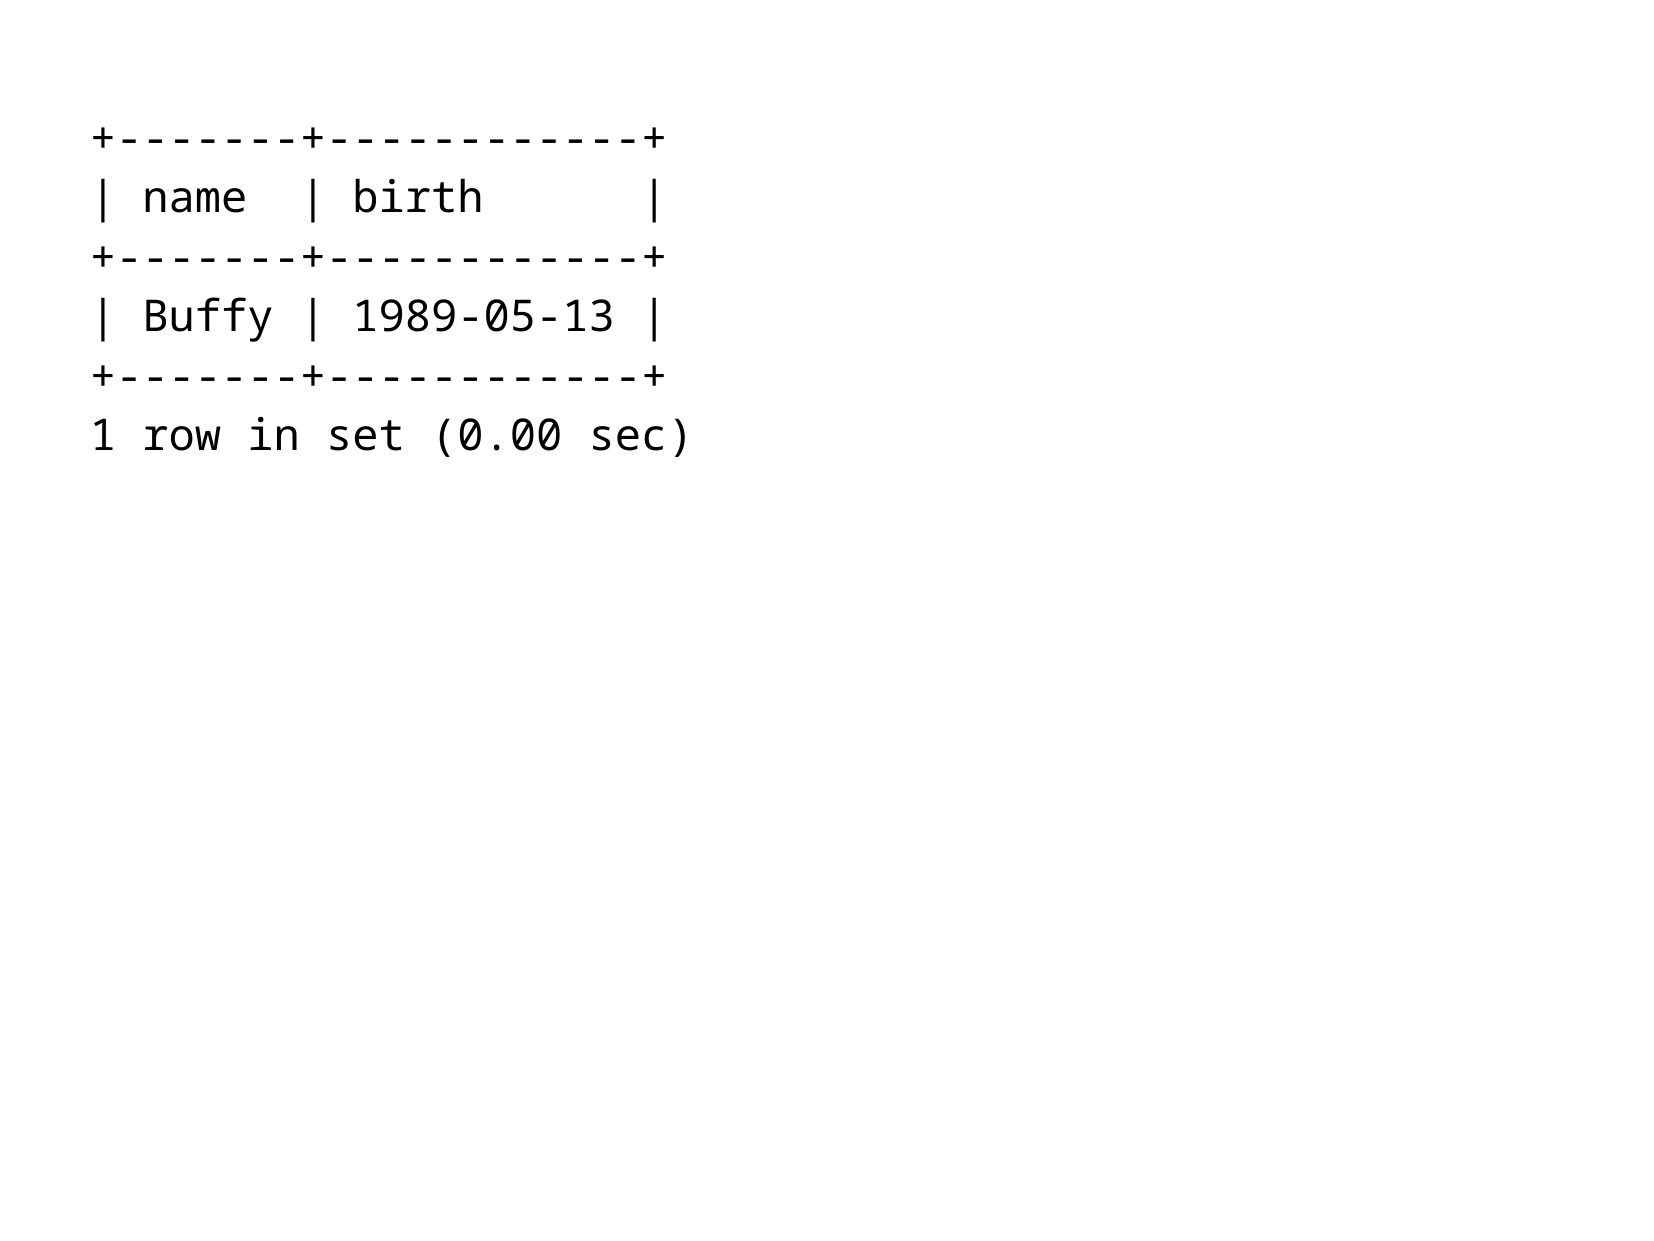

+-------+------------+
| name | birth |
+-------+------------+
| Buffy | 1989-05-13 |
+-------+------------+
1 row in set (0.00 sec)